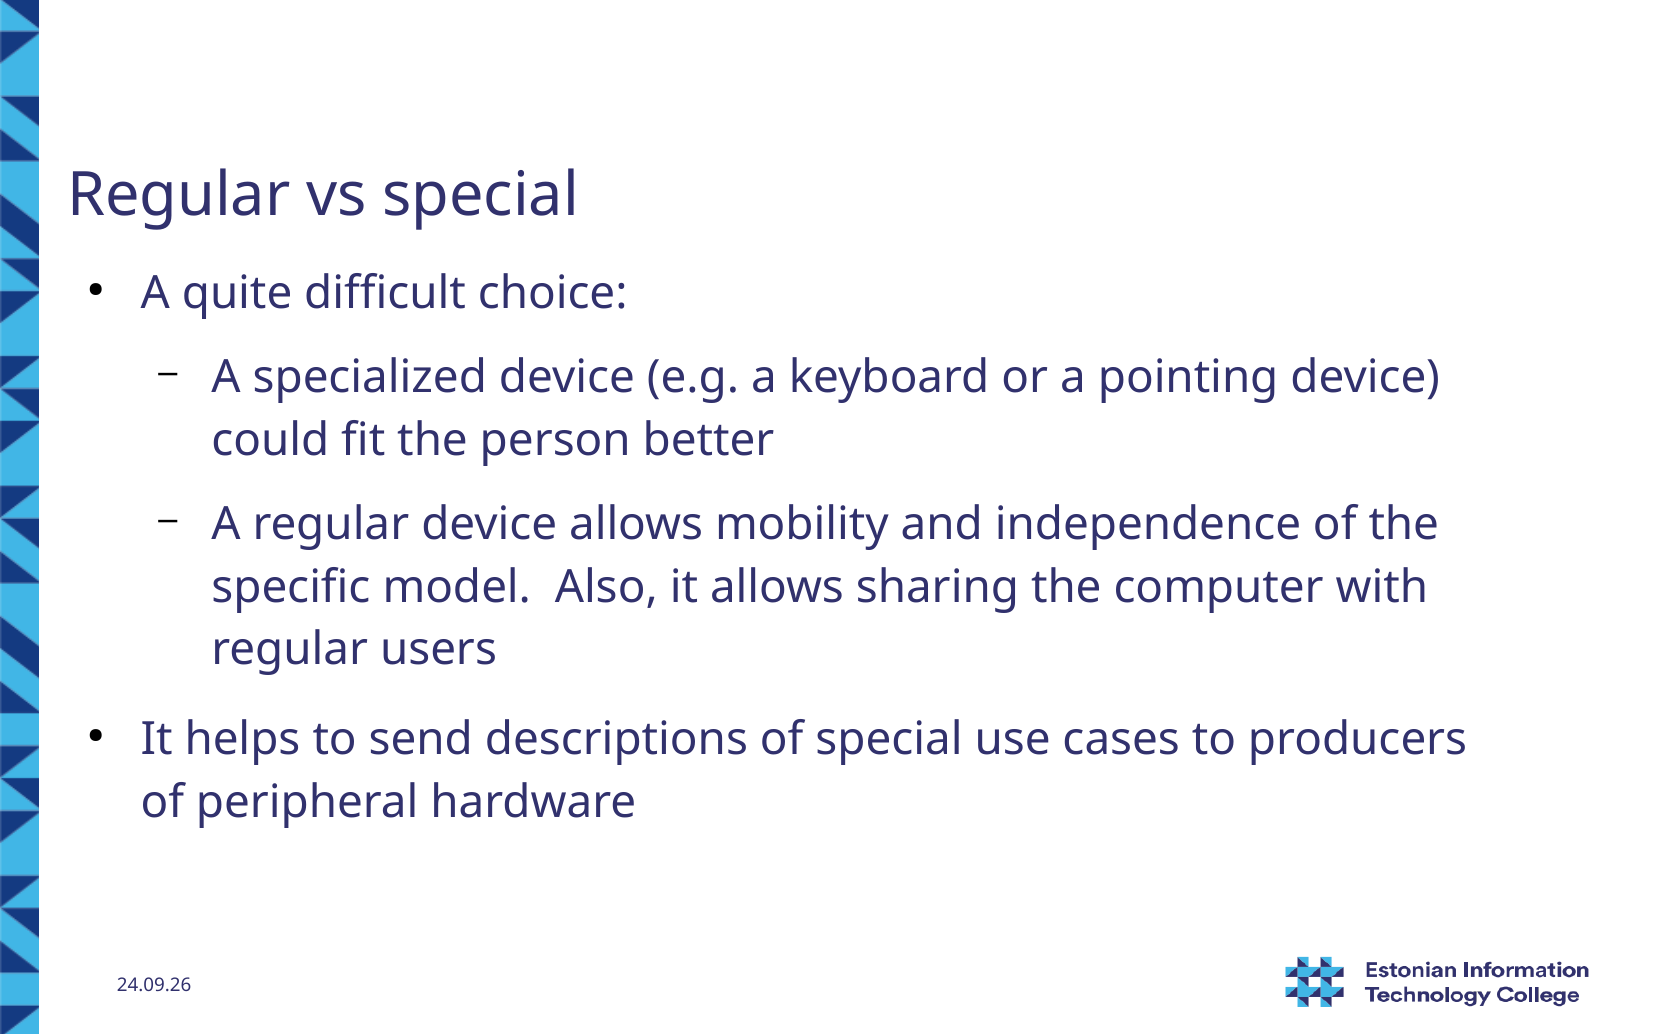

# Regular vs special
A quite difficult choice:
A specialized device (e.g. a keyboard or a pointing device) could fit the person better
A regular device allows mobility and independence of the specific model. Also, it allows sharing the computer with regular users
It helps to send descriptions of special use cases to producers of peripheral hardware